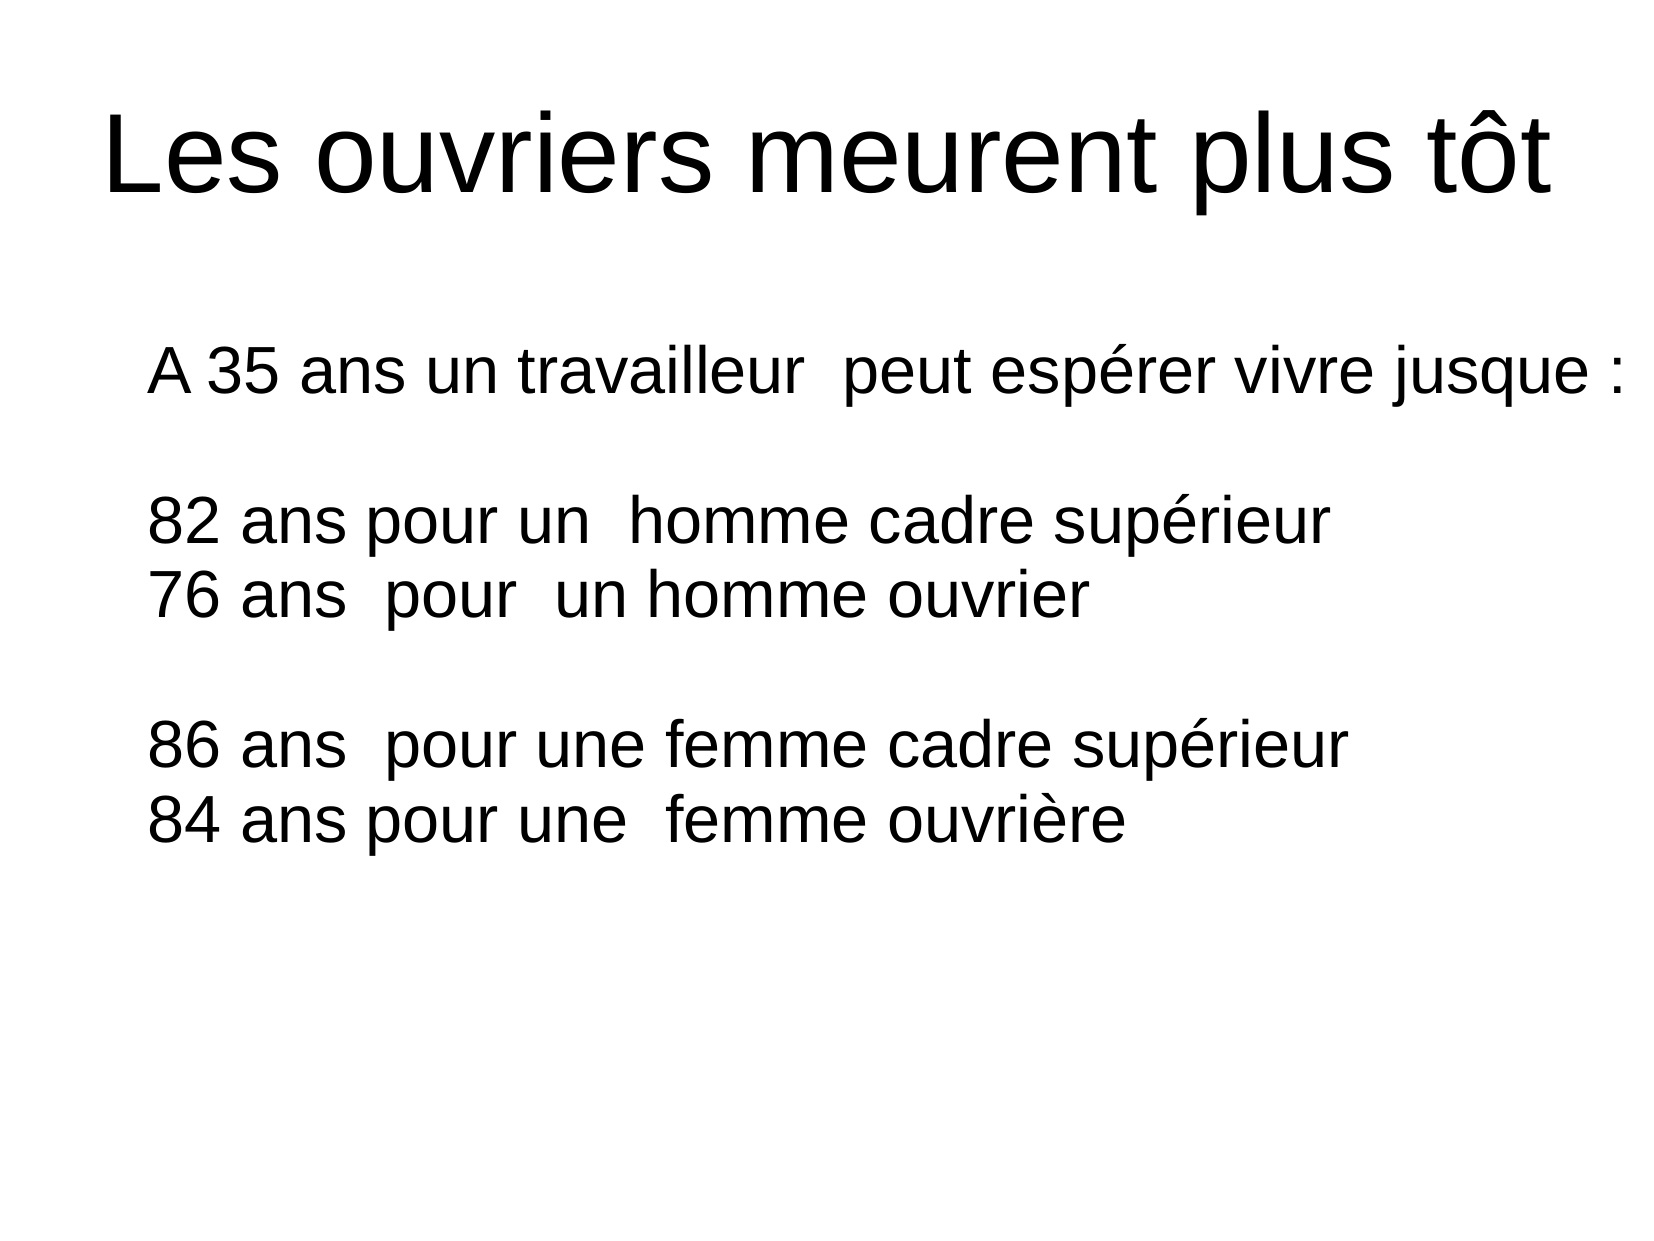

# Les ouvriers meurent plus tôt
A 35 ans un travailleur peut espérer vivre jusque :
82 ans pour un homme cadre supérieur
76 ans pour un homme ouvrier
86 ans pour une femme cadre supérieur
84 ans pour une femme ouvrière